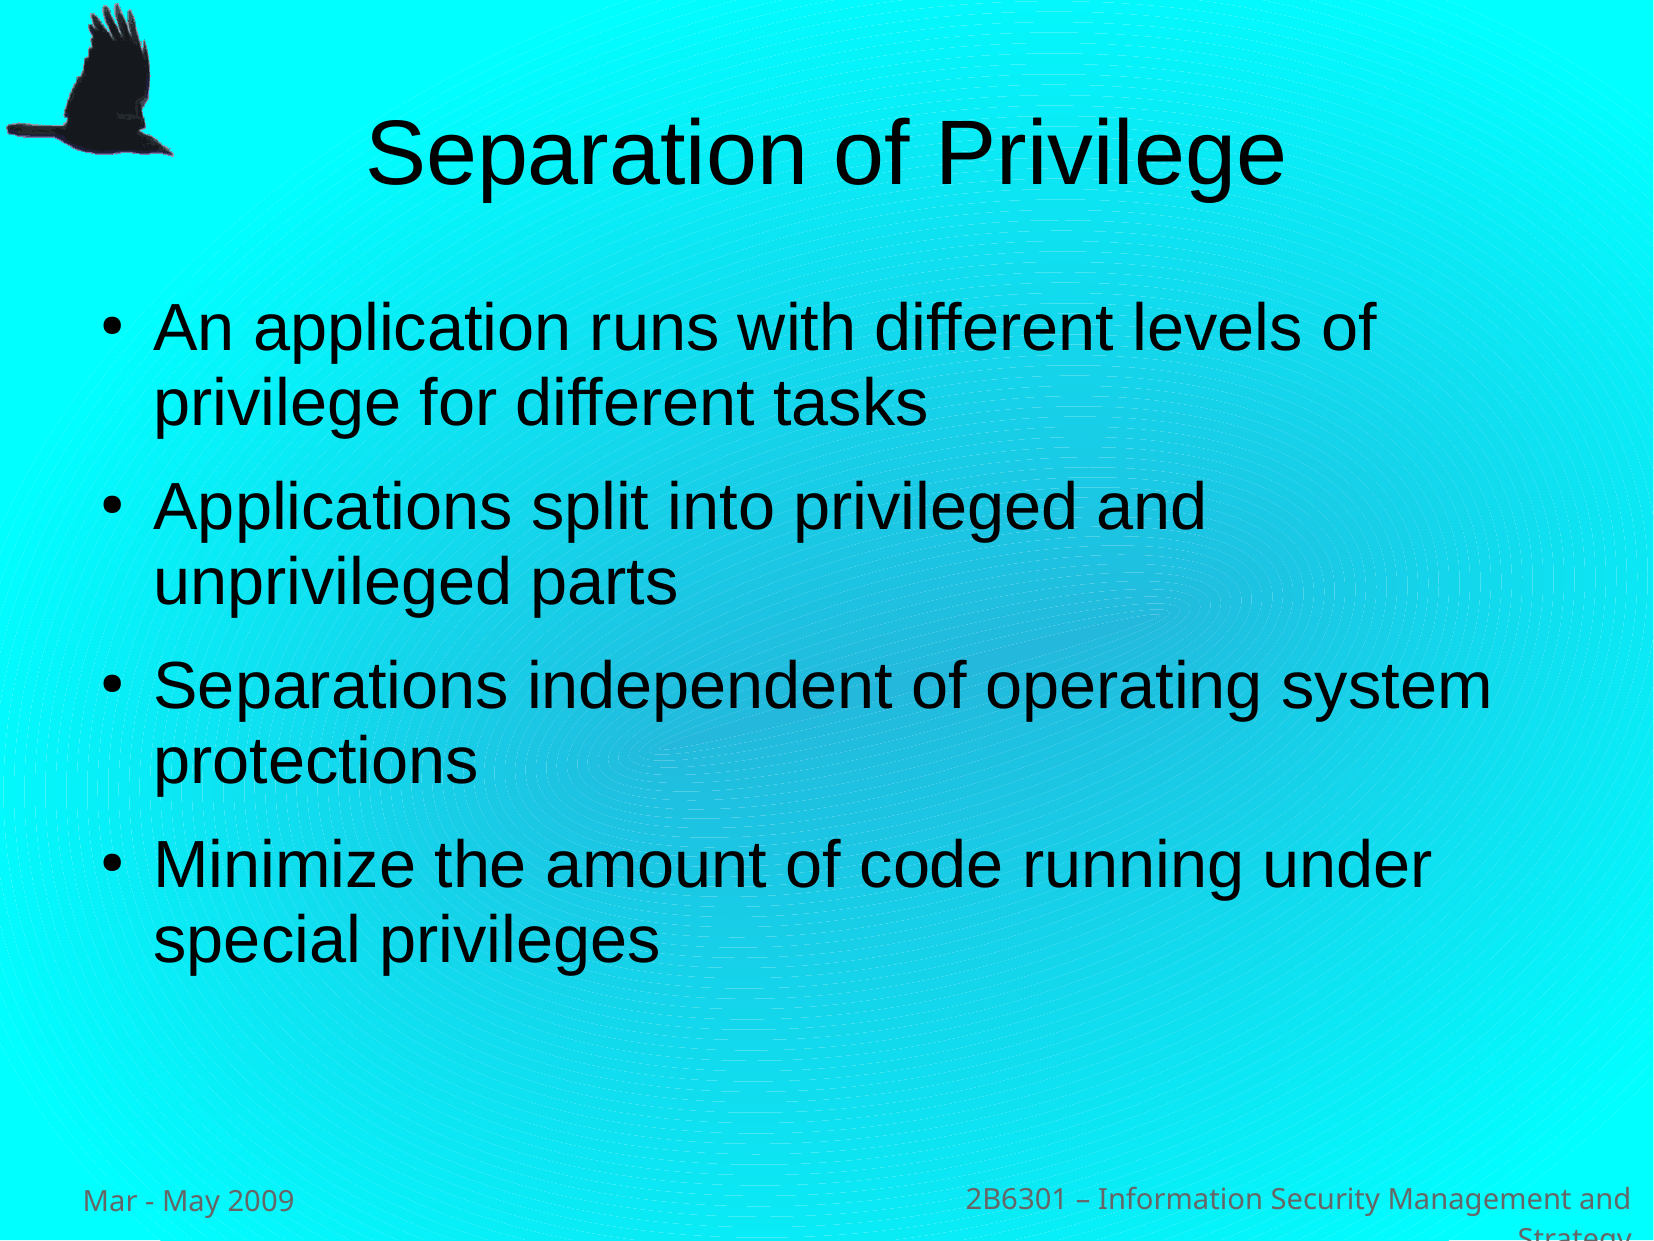

# Separation of Privilege
An application runs with different levels of privilege for different tasks
Applications split into privileged and unprivileged parts
Separations independent of operating system protections
Minimize the amount of code running under special privileges